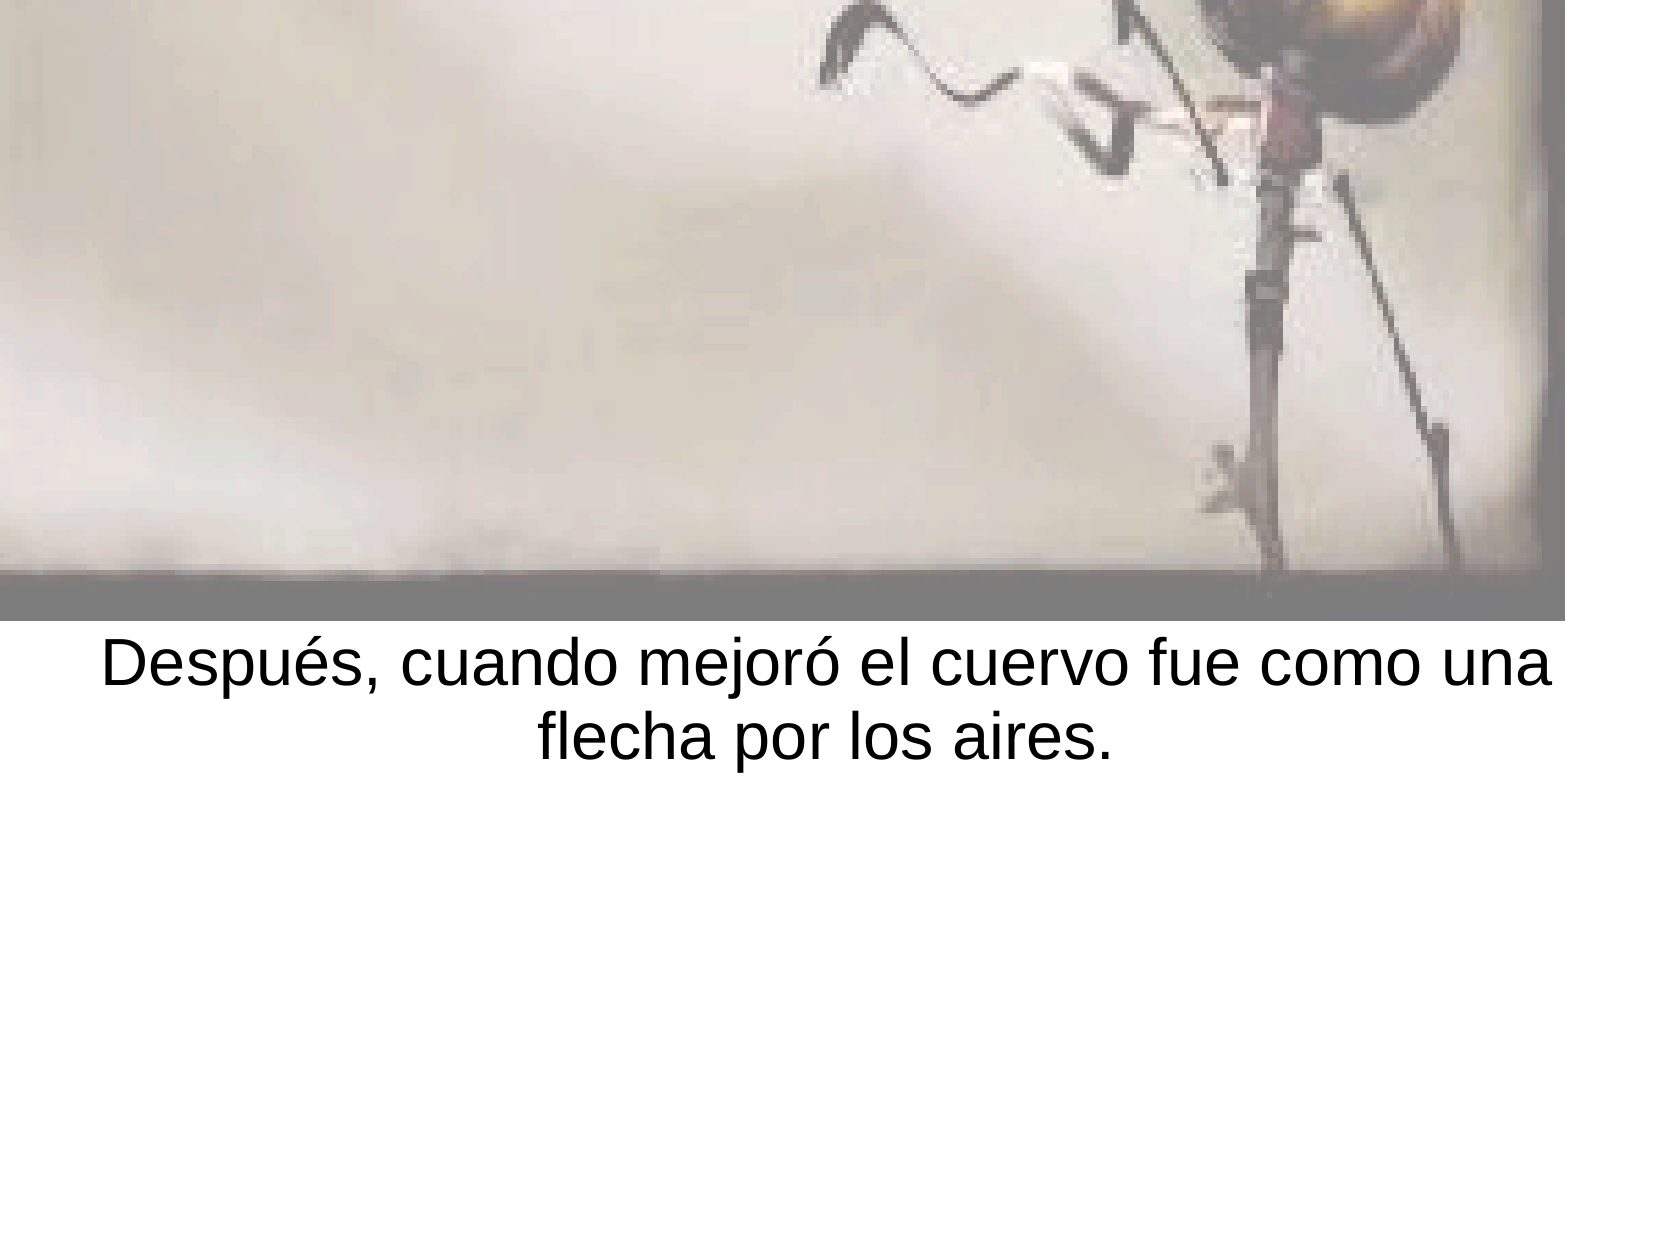

Después, cuando mejoró el cuervo fue como una flecha por los aires.